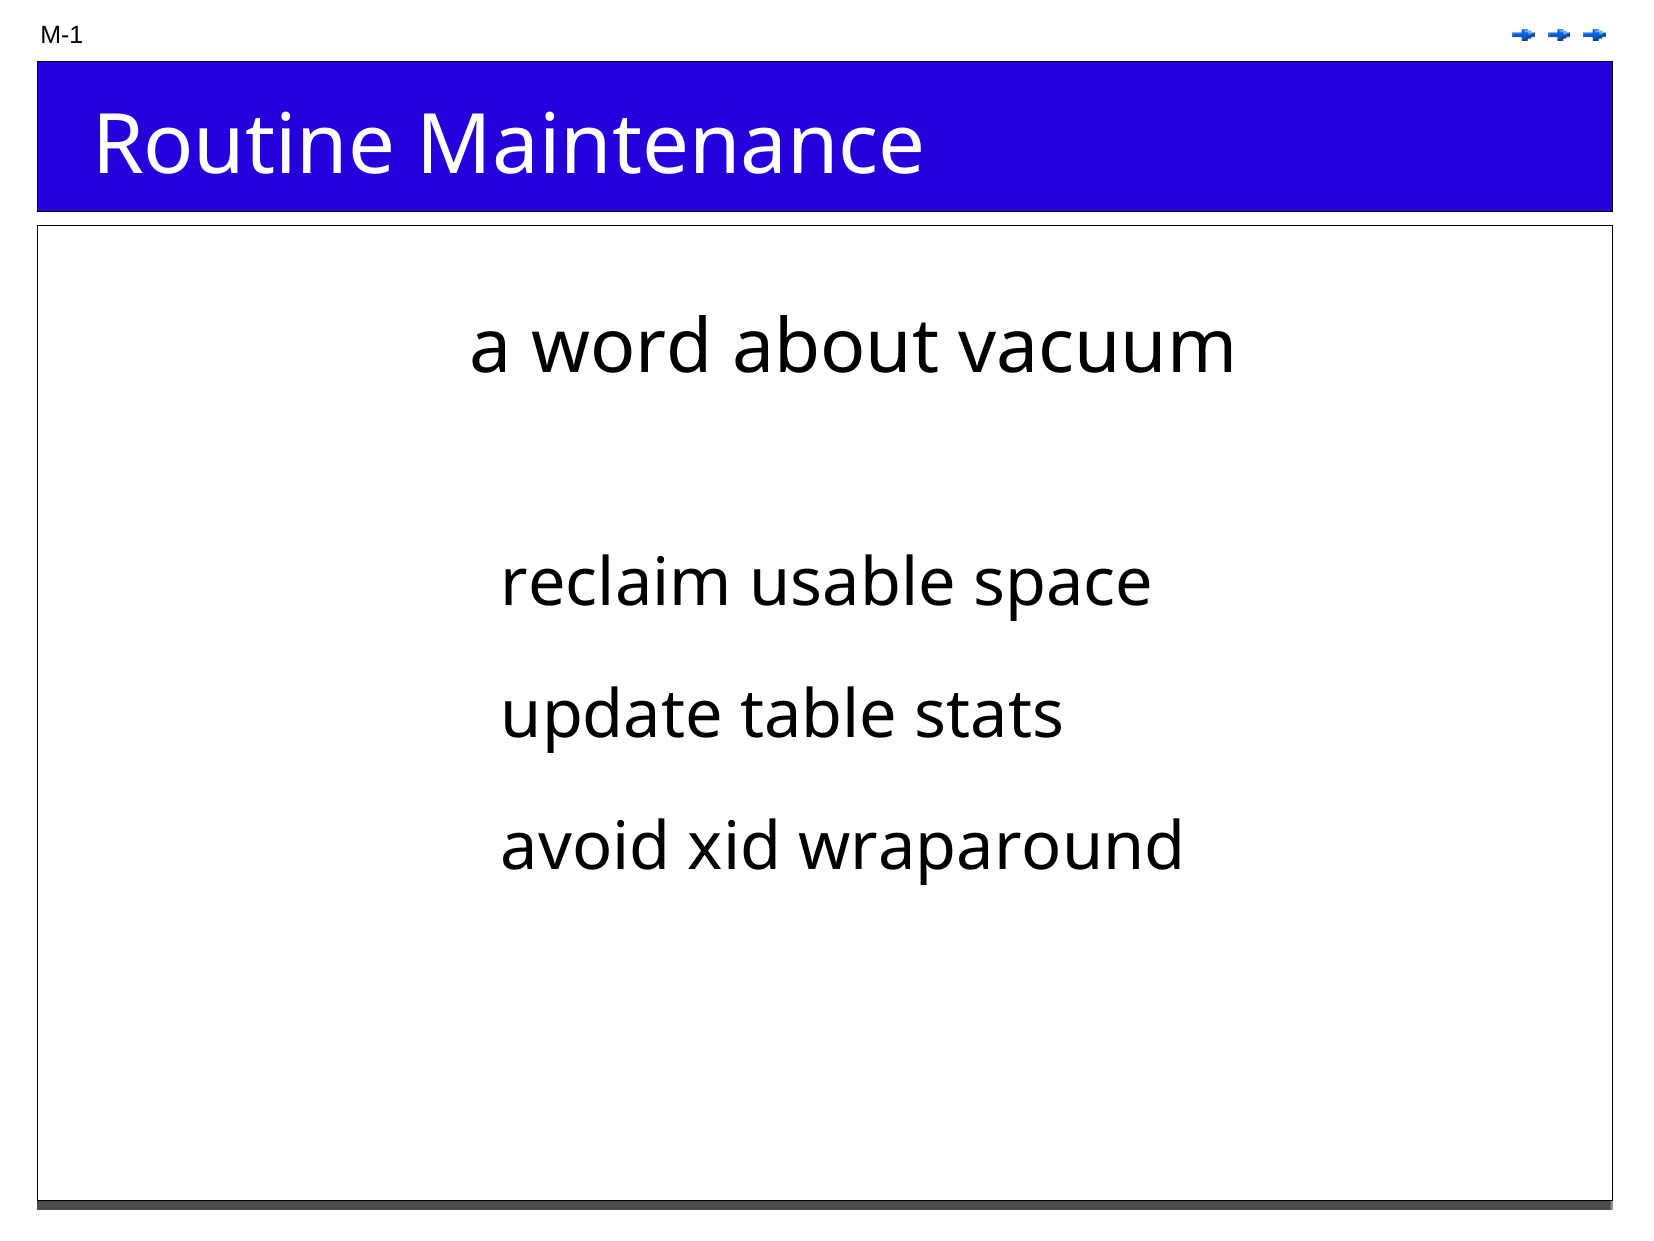

M-1
Routine Maintenance
a word about vacuum
 reclaim usable space
 update table stats
 avoid xid wraparound